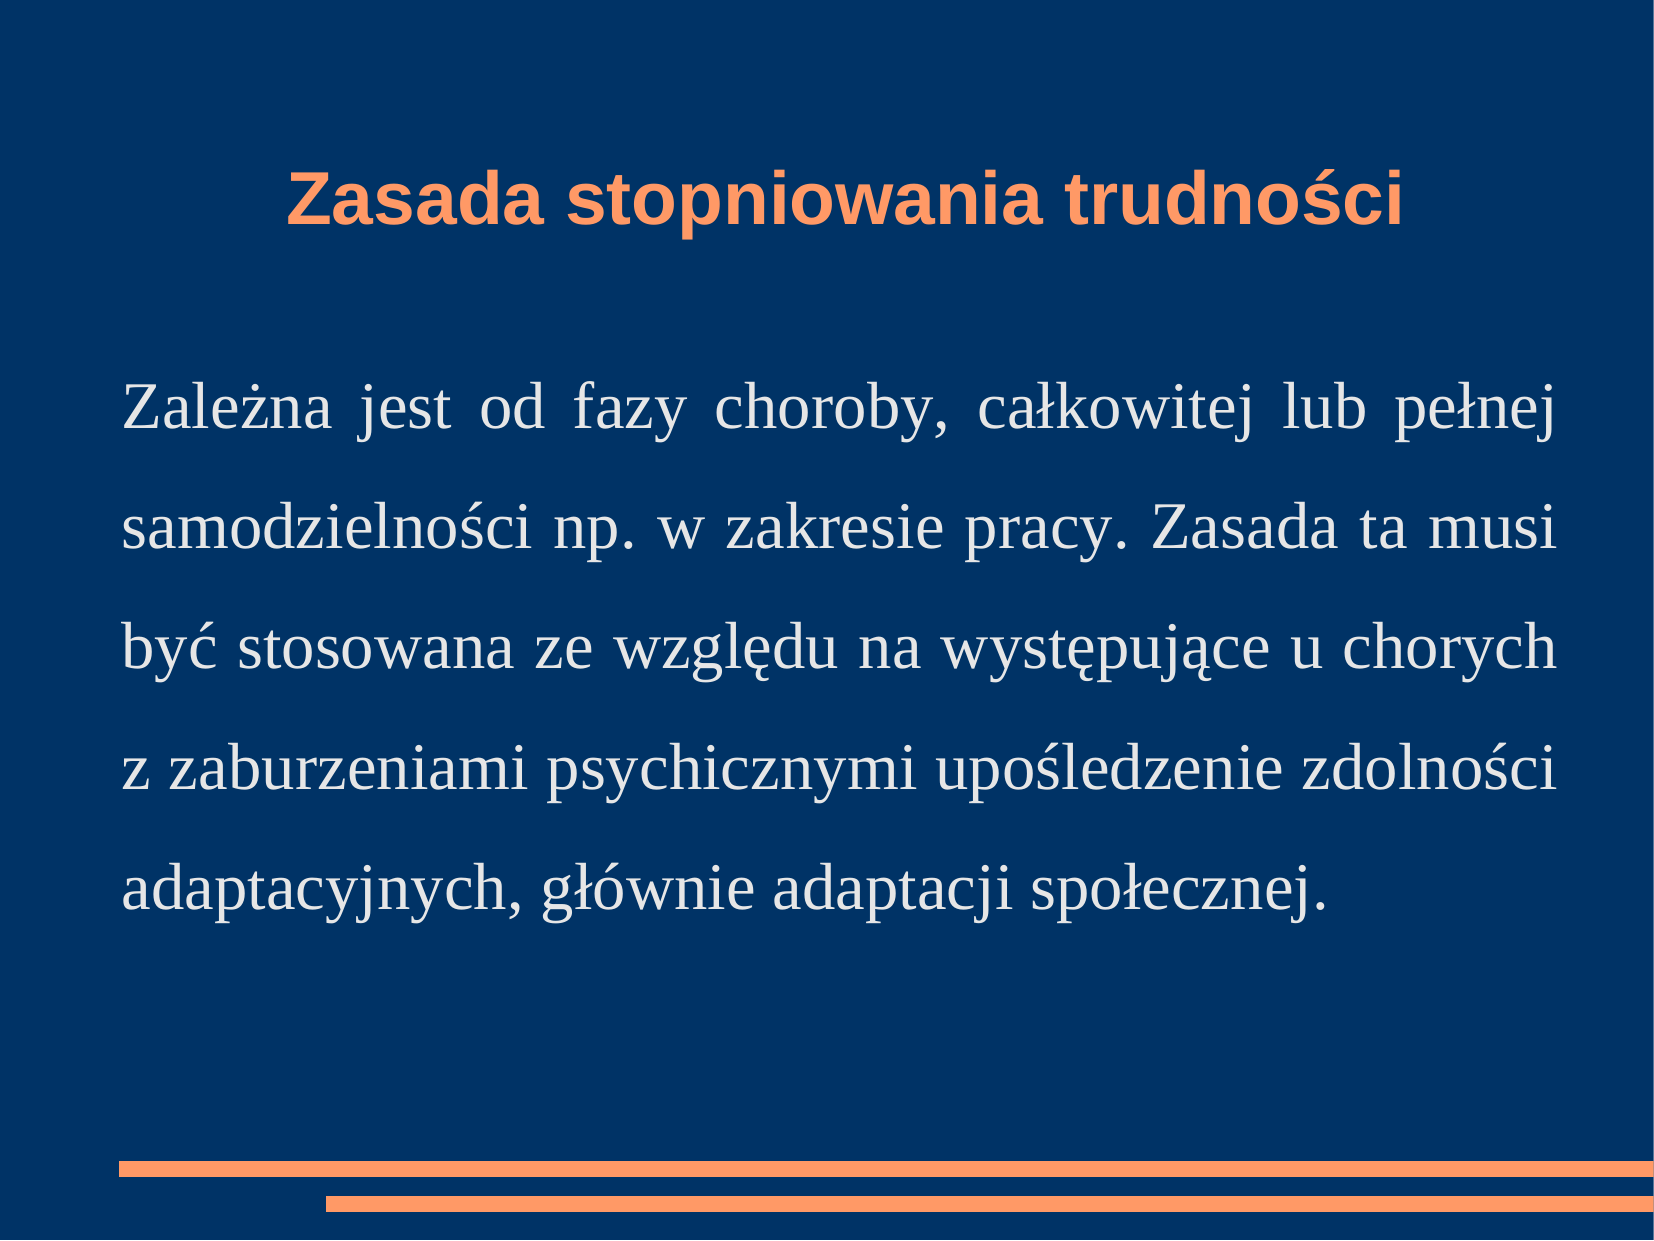

# Zasada stopniowania trudności
Zależna jest od fazy choroby, całkowitej lub pełnej samodzielności np. w zakresie pracy. Zasada ta musi być stosowana ze względu na występujące u chorych z zaburzeniami psychicznymi upośledzenie zdolności adaptacyjnych, głównie adaptacji społecznej.